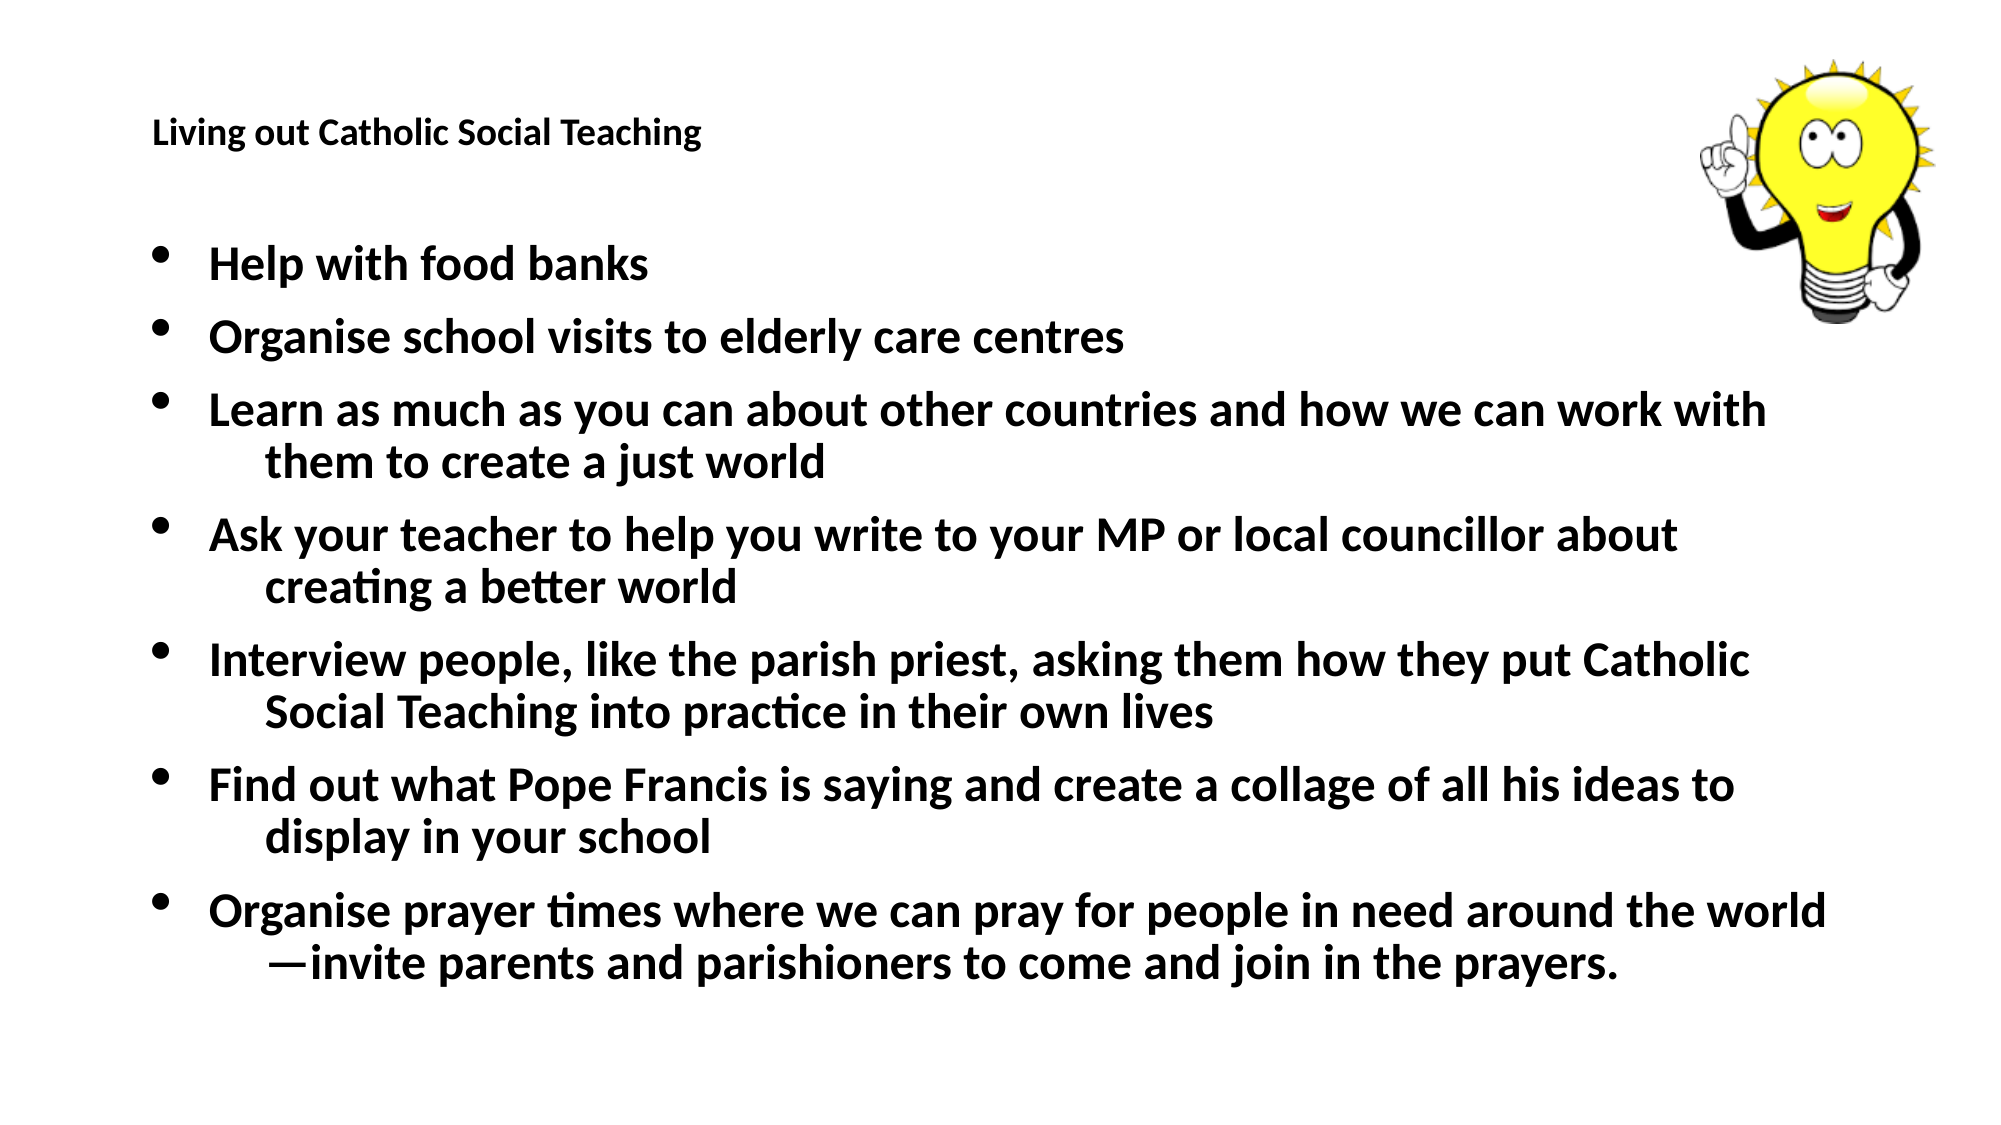

# Living out Catholic Social Teaching
Help with food banks
Organise school visits to elderly care centres
Learn as much as you can about other countries and how we can work with them to create a just world
Ask your teacher to help you write to your MP or local councillor about creating a better world
Interview people, like the parish priest, asking them how they put Catholic Social Teaching into practice in their own lives
Find out what Pope Francis is saying and create a collage of all his ideas to display in your school
Organise prayer times where we can pray for people in need around the world—invite parents and parishioners to come and join in the prayers.